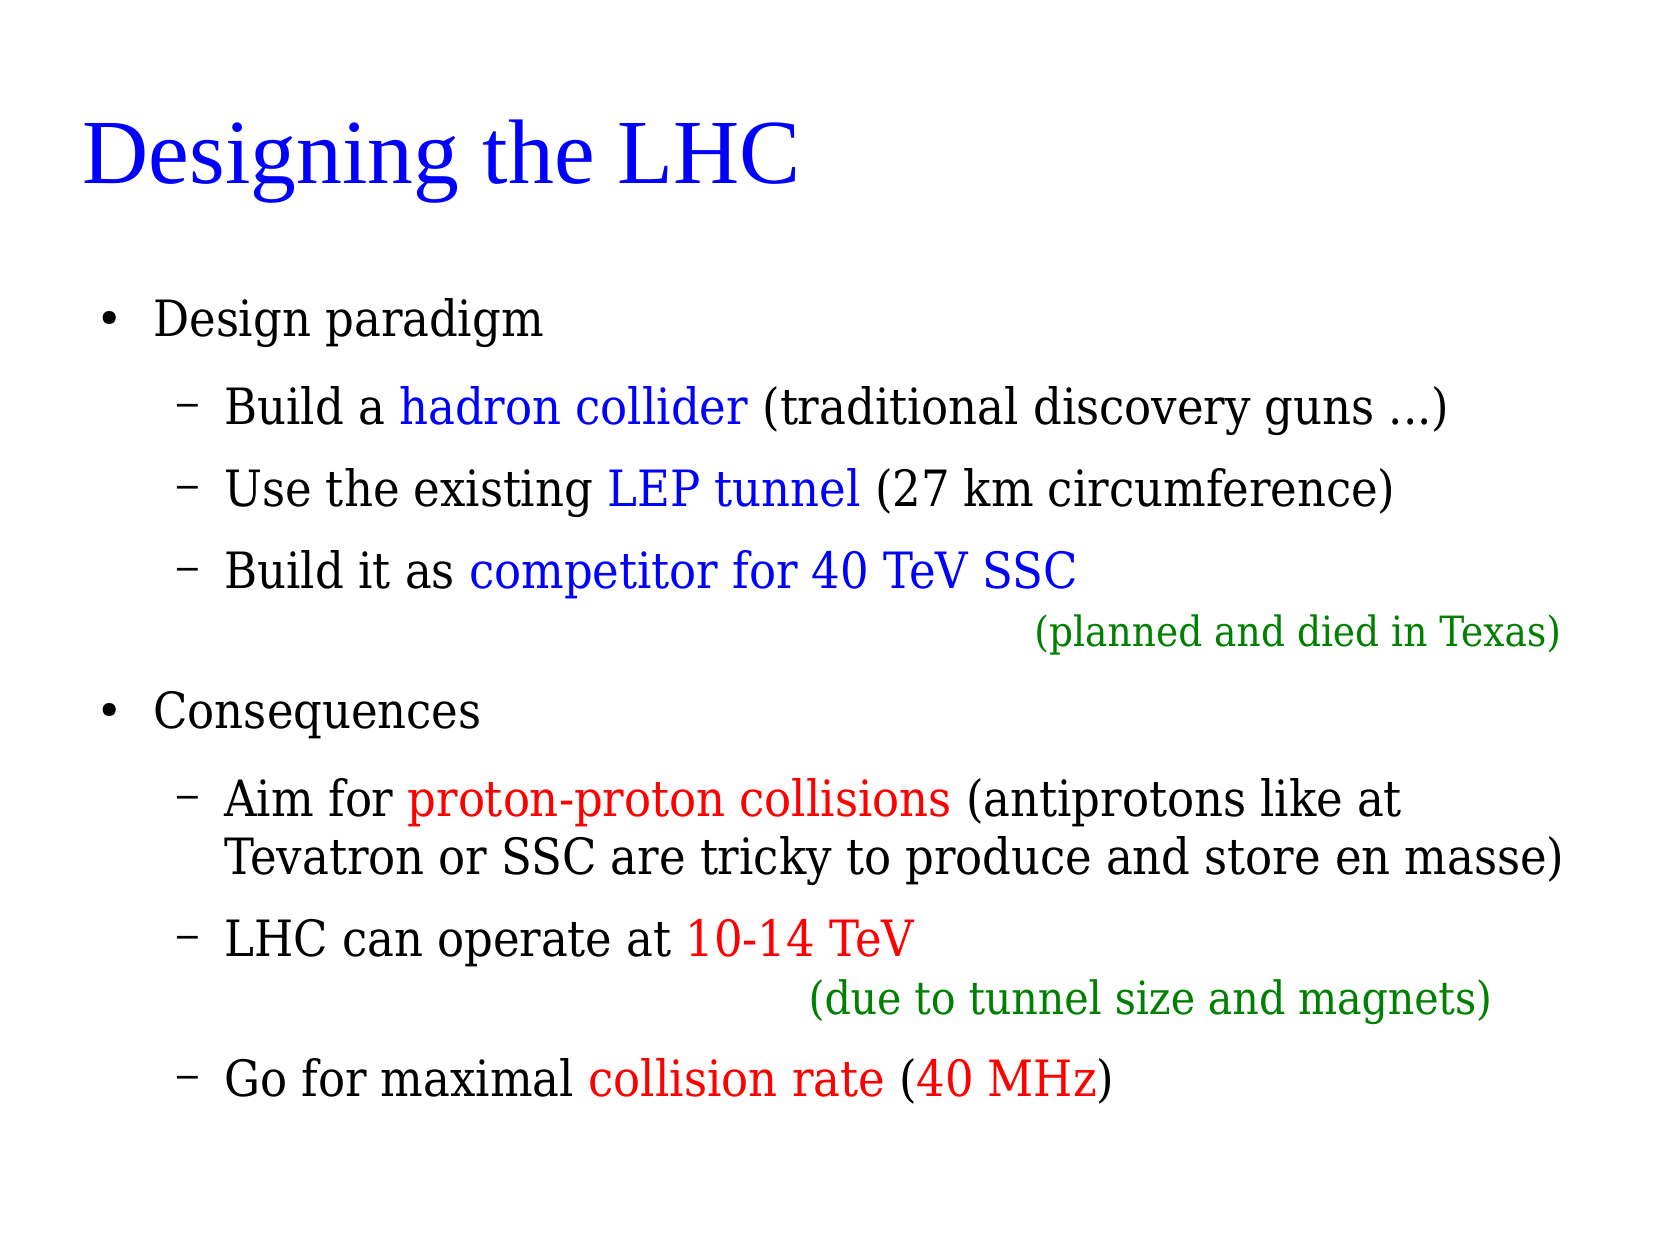

# Designing the LHC
Design paradigm
Build a hadron collider (traditional discovery guns ...)
Use the existing LEP tunnel (27 km circumference)
Build it as competitor for 40 TeV SSC (planned and died in Texas)
Consequences
Aim for proton-proton collisions (antiprotons like at Tevatron or SSC are tricky to produce and store en masse)
LHC can operate at 10-14 TeV (due to tunnel size and magnets)
Go for maximal collision rate (40 MHz)